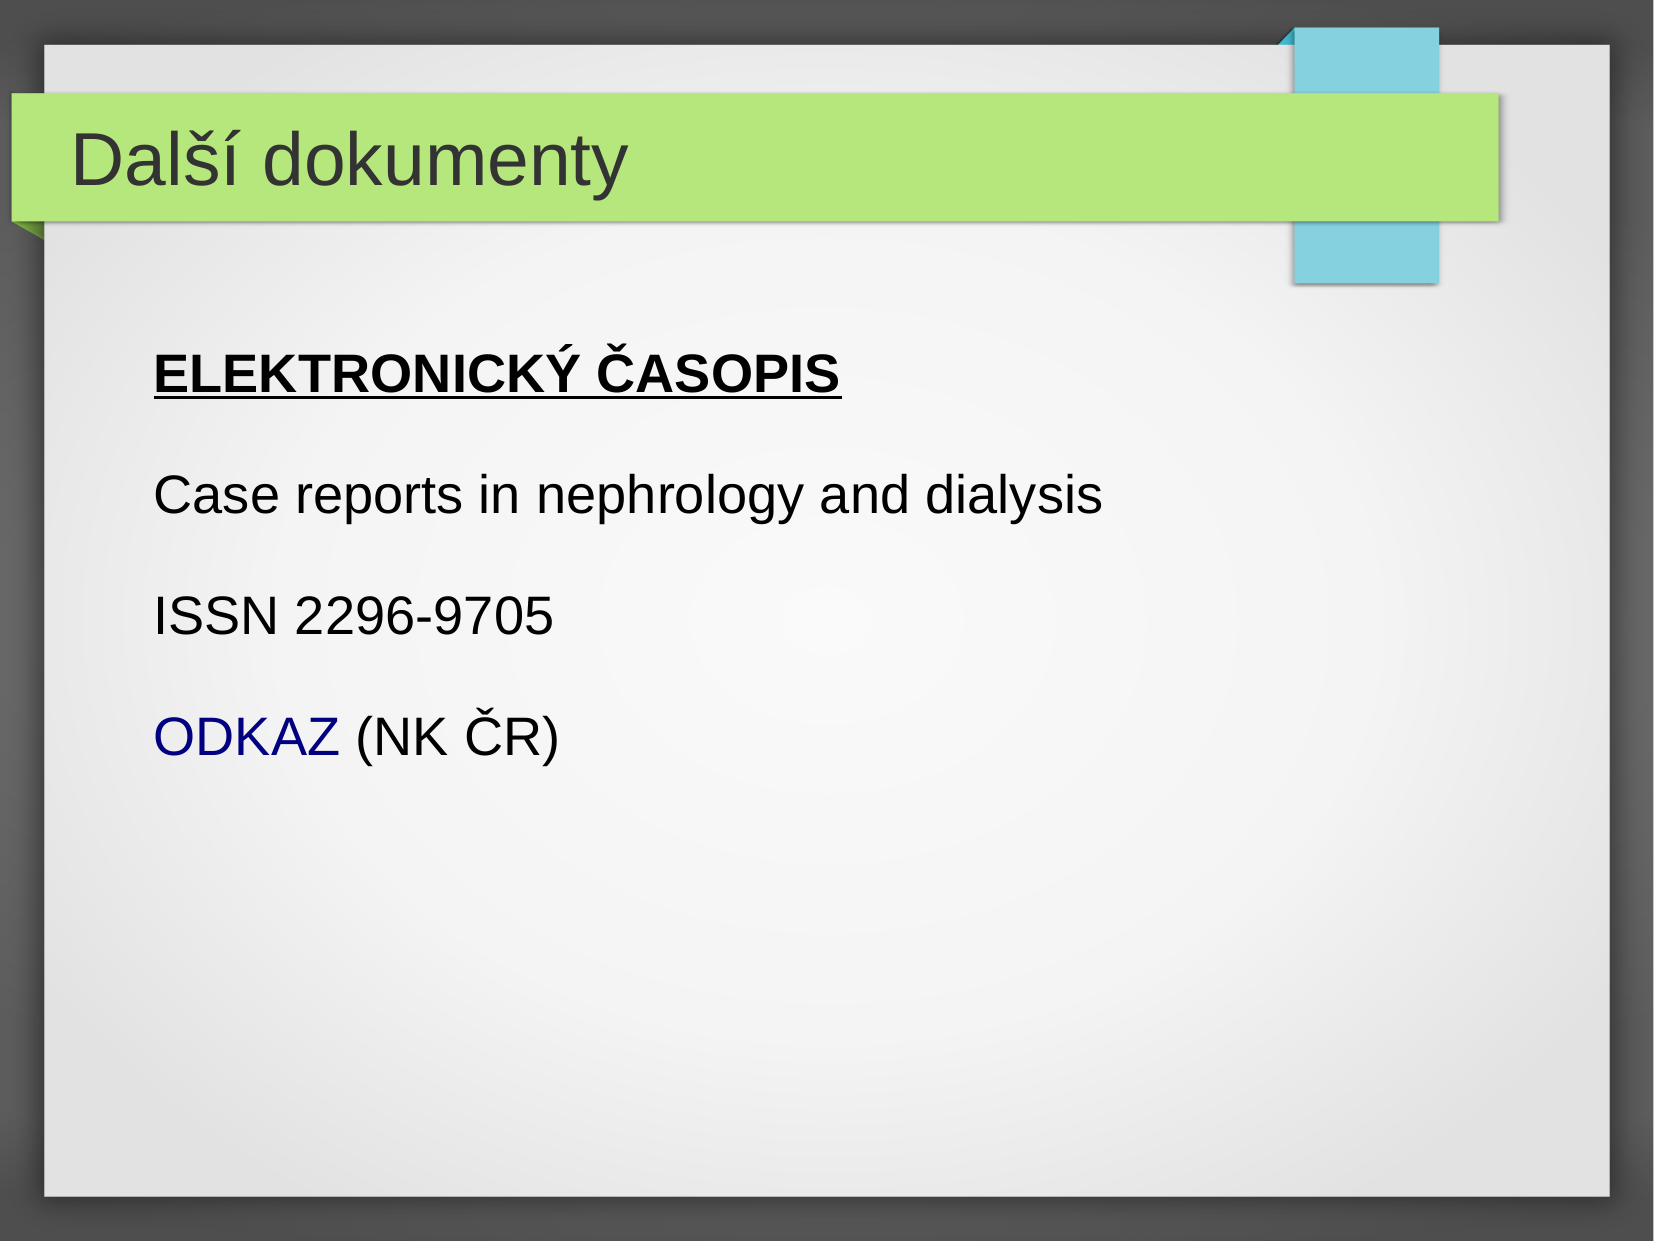

# Další dokumenty
ELEKTRONICKÝ ČASOPIS
Case reports in nephrology and dialysis
ISSN 2296-9705
ODKAZ (NK ČR)